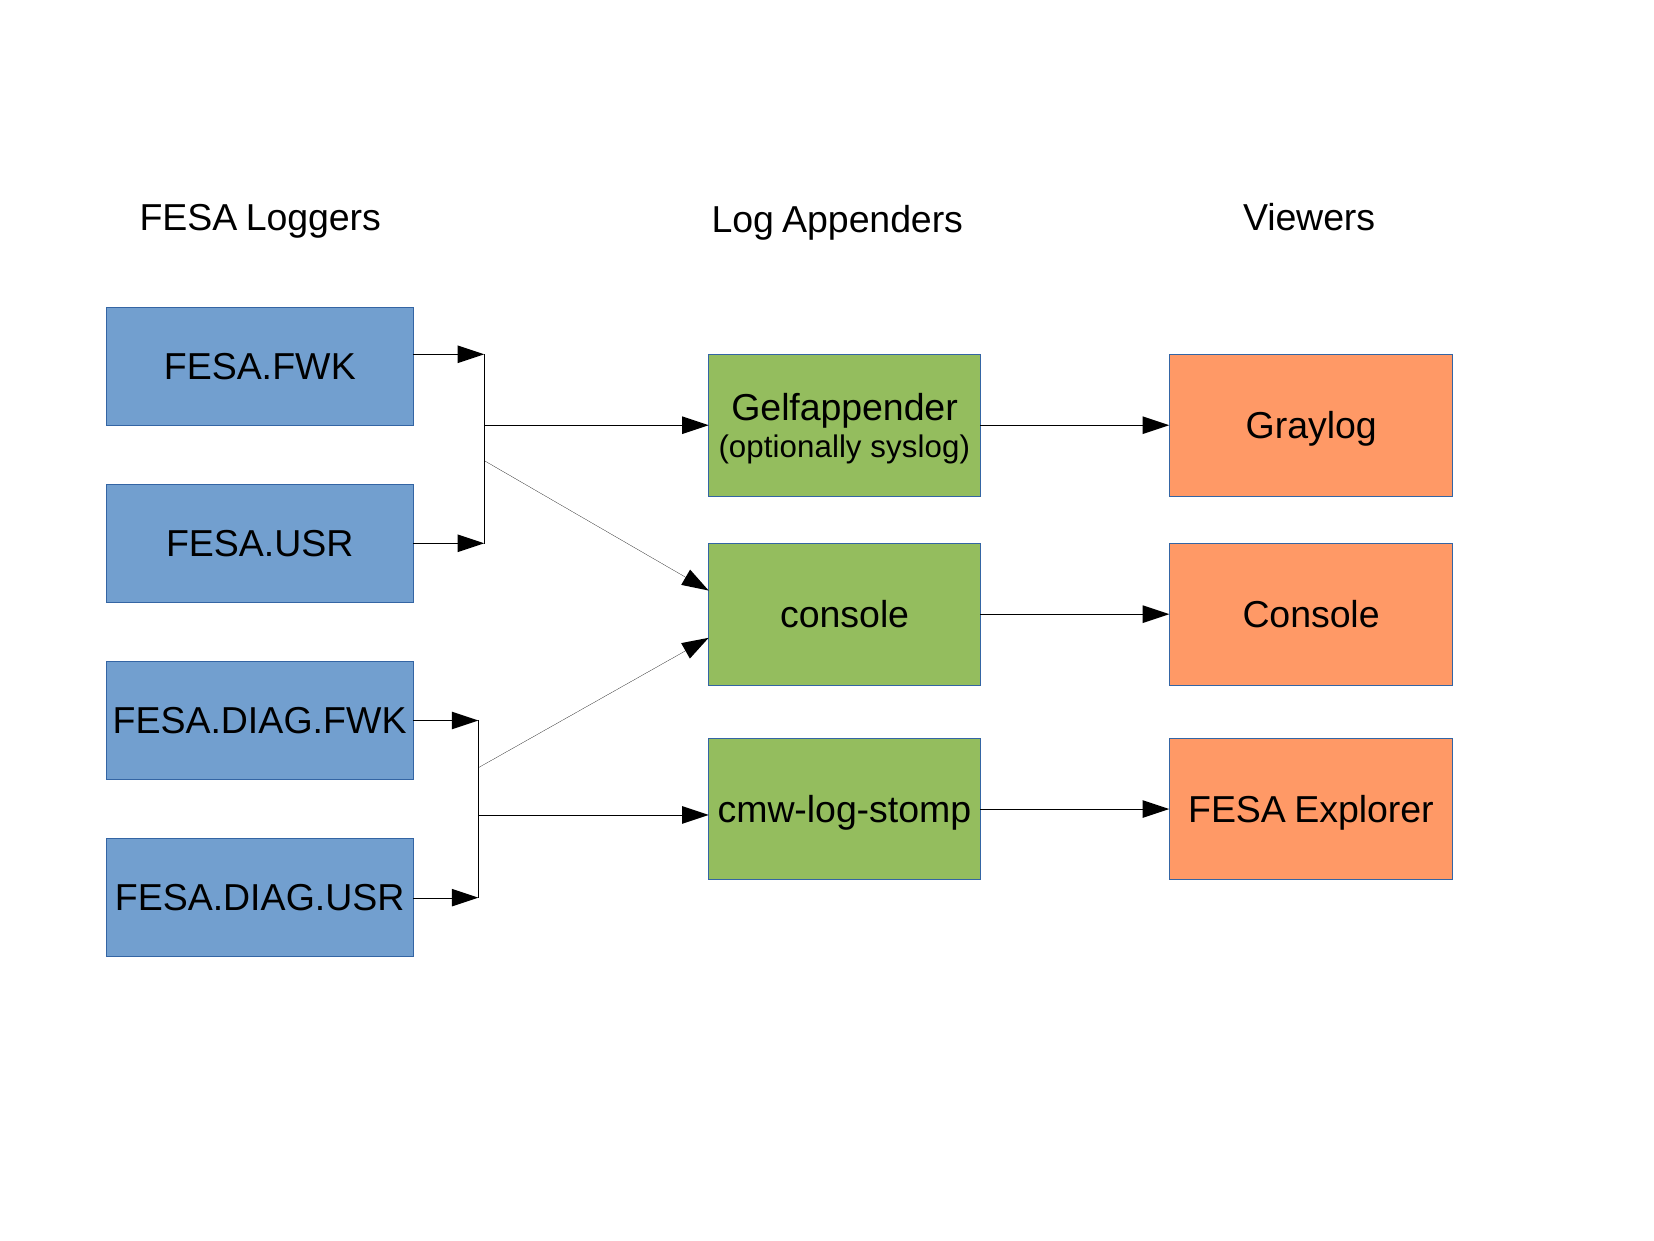

FESA Loggers
Viewers
Log Appenders
FESA.FWK
Gelfappender
(optionally syslog)
Graylog
FESA.USR
console
Console
FESA.DIAG.FWK
cmw-log-stomp
FESA Explorer
FESA.DIAG.USR